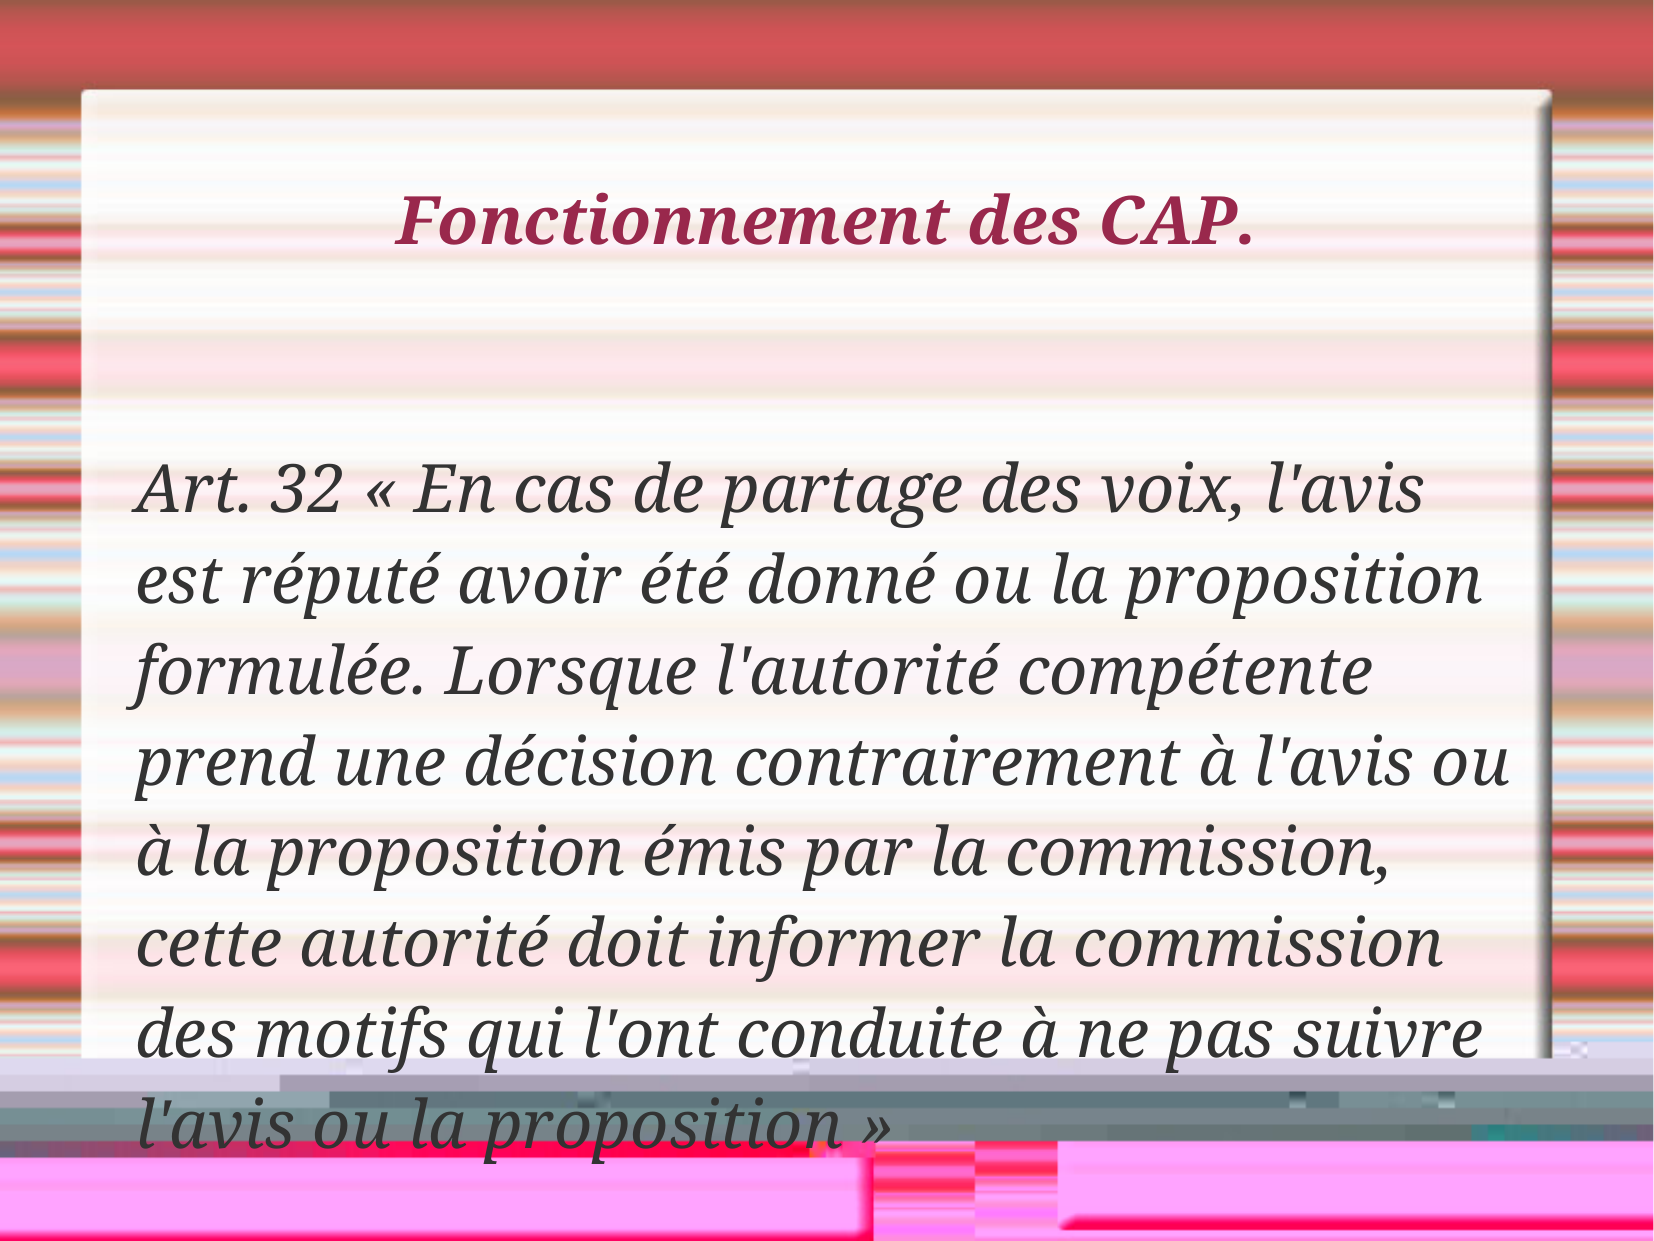

# Fonctionnement des CAP.
Art. 32 « En cas de partage des voix, l'avis est réputé avoir été donné ou la proposition formulée. Lorsque l'autorité compétente prend une décision contrairement à l'avis ou à la proposition émis par la commission, cette autorité doit informer la commission des motifs qui l'ont conduite à ne pas suivre l'avis ou la proposition »